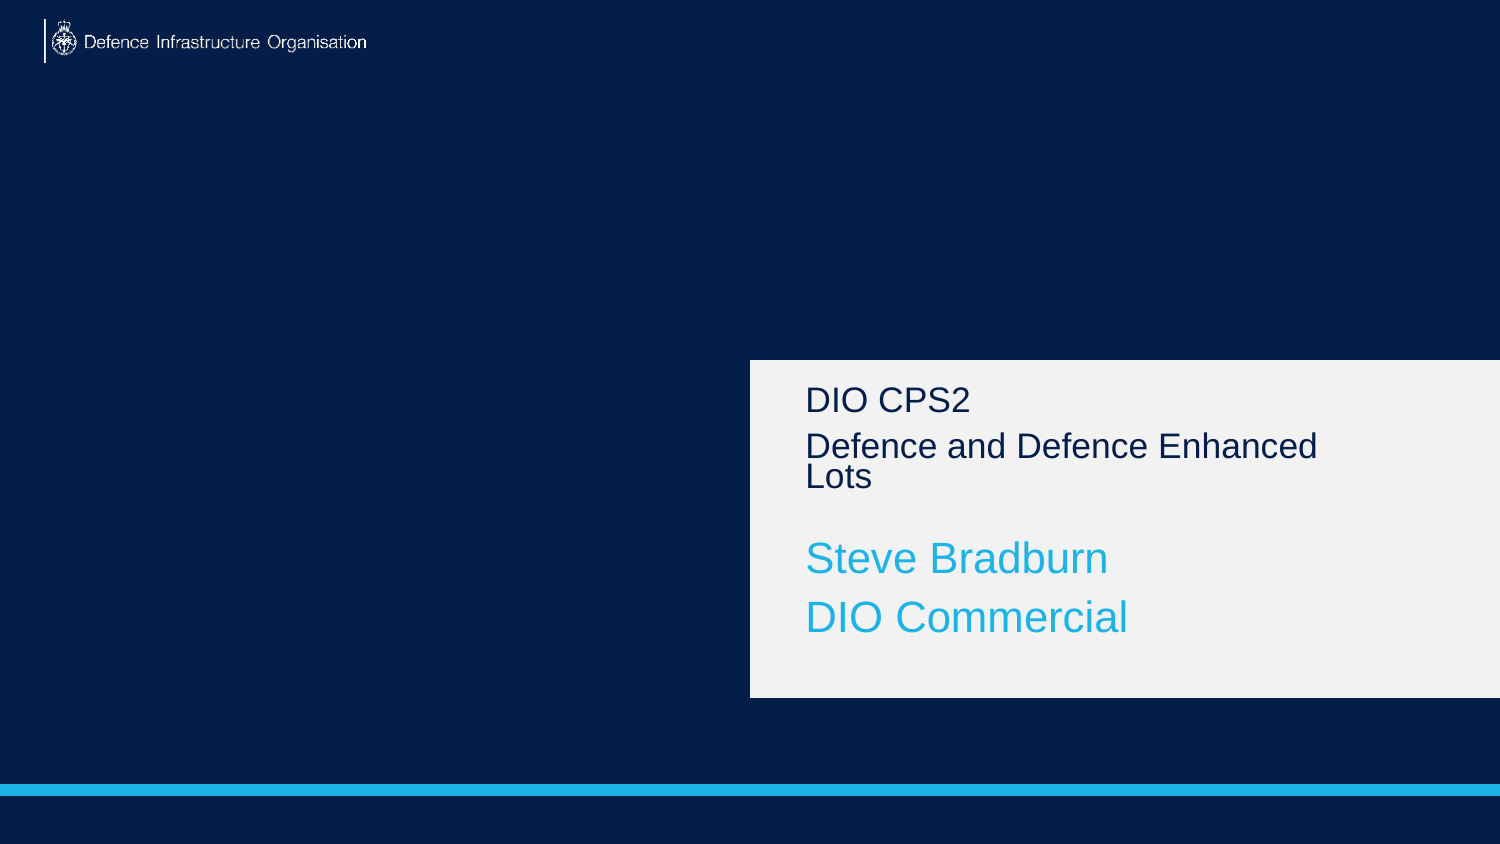

DIO CPS2
Defence and Defence Enhanced Lots
# Steve Bradburn
DIO Commercial